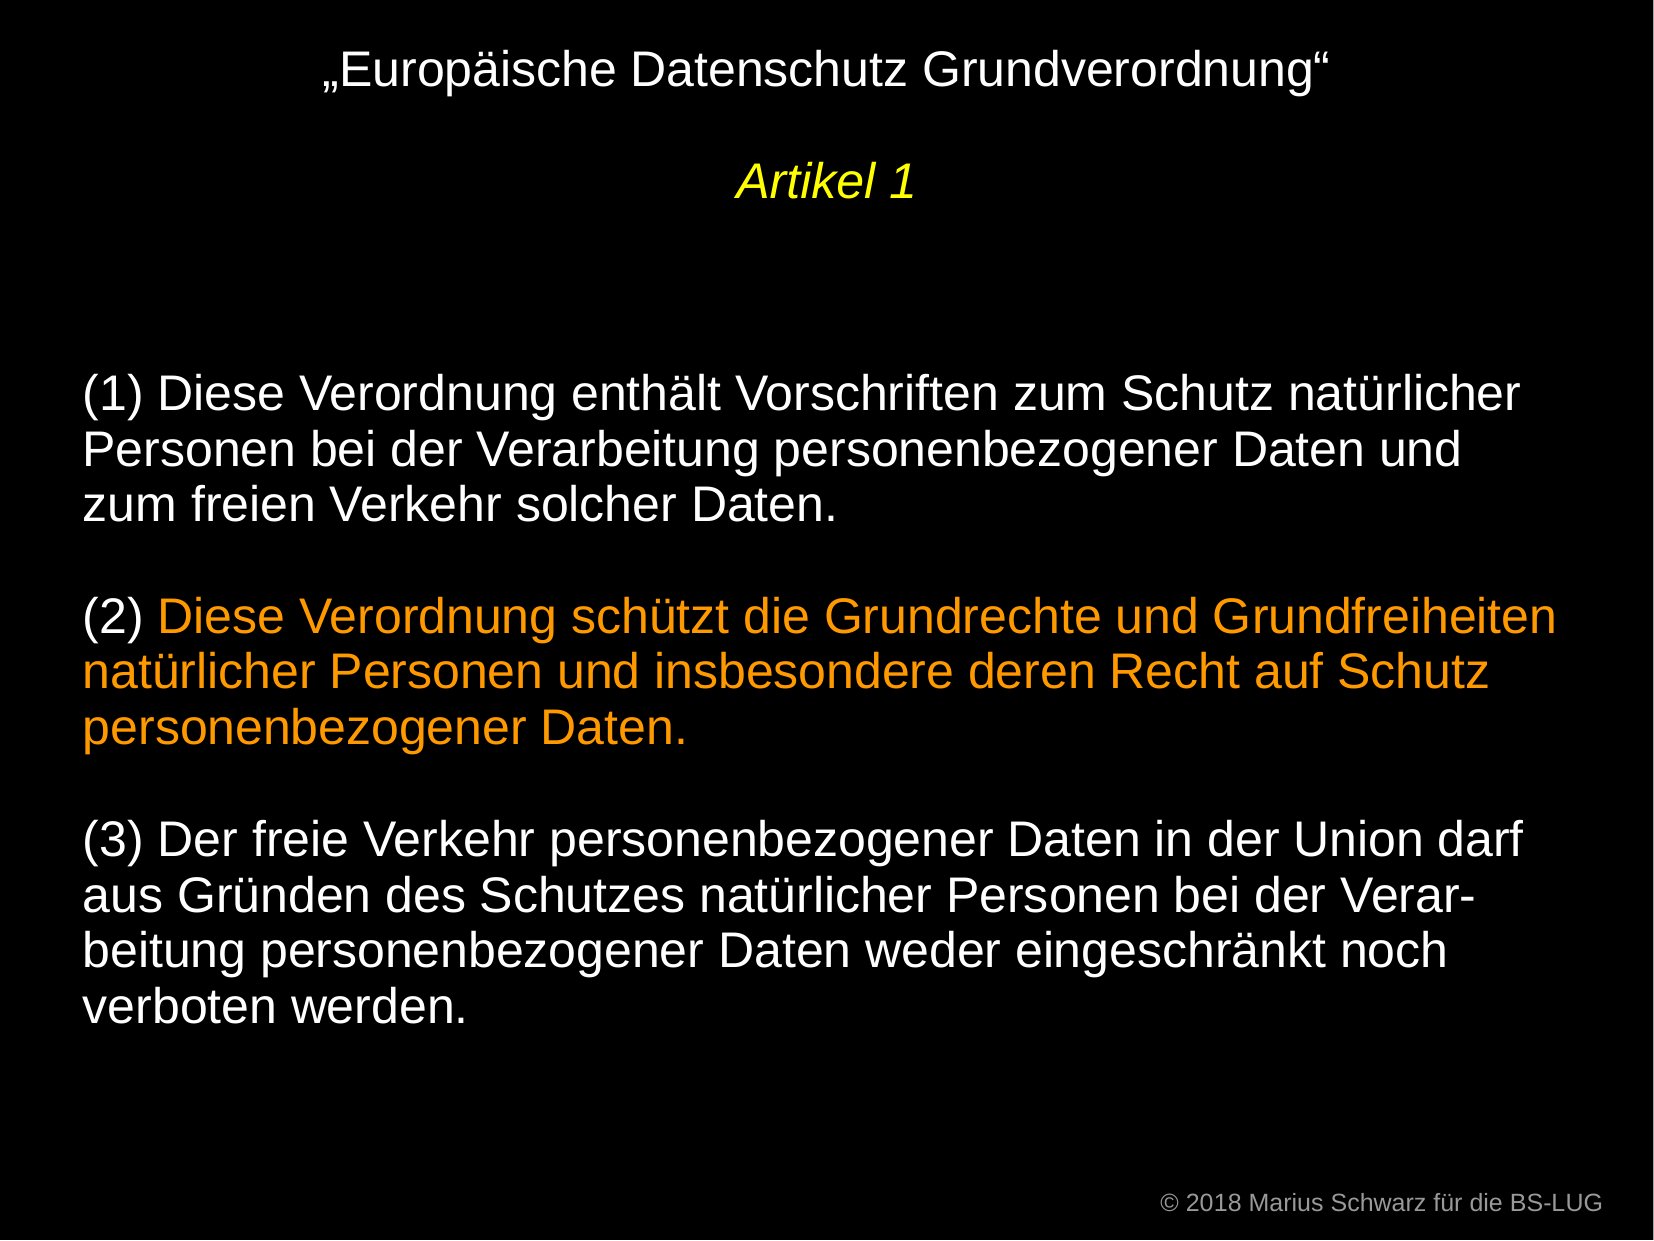

# „Europäische Datenschutz Grundverordnung“ Artikel 1
(1) Diese Verordnung enthält Vorschriften zum Schutz natürlicher Personen bei der Verarbeitung personenbezogener Daten und zum freien Verkehr solcher Daten.
(2) Diese Verordnung schützt die Grundrechte und Grundfreiheiten natürlicher Personen und insbesondere deren Recht auf Schutz personenbezogener Daten.
(3) Der freie Verkehr personenbezogener Daten in der Union darf aus Gründen des Schutzes natürlicher Personen bei der Verar-beitung personenbezogener Daten weder eingeschränkt noch verboten werden.
© 2018 Marius Schwarz für die BS-LUG